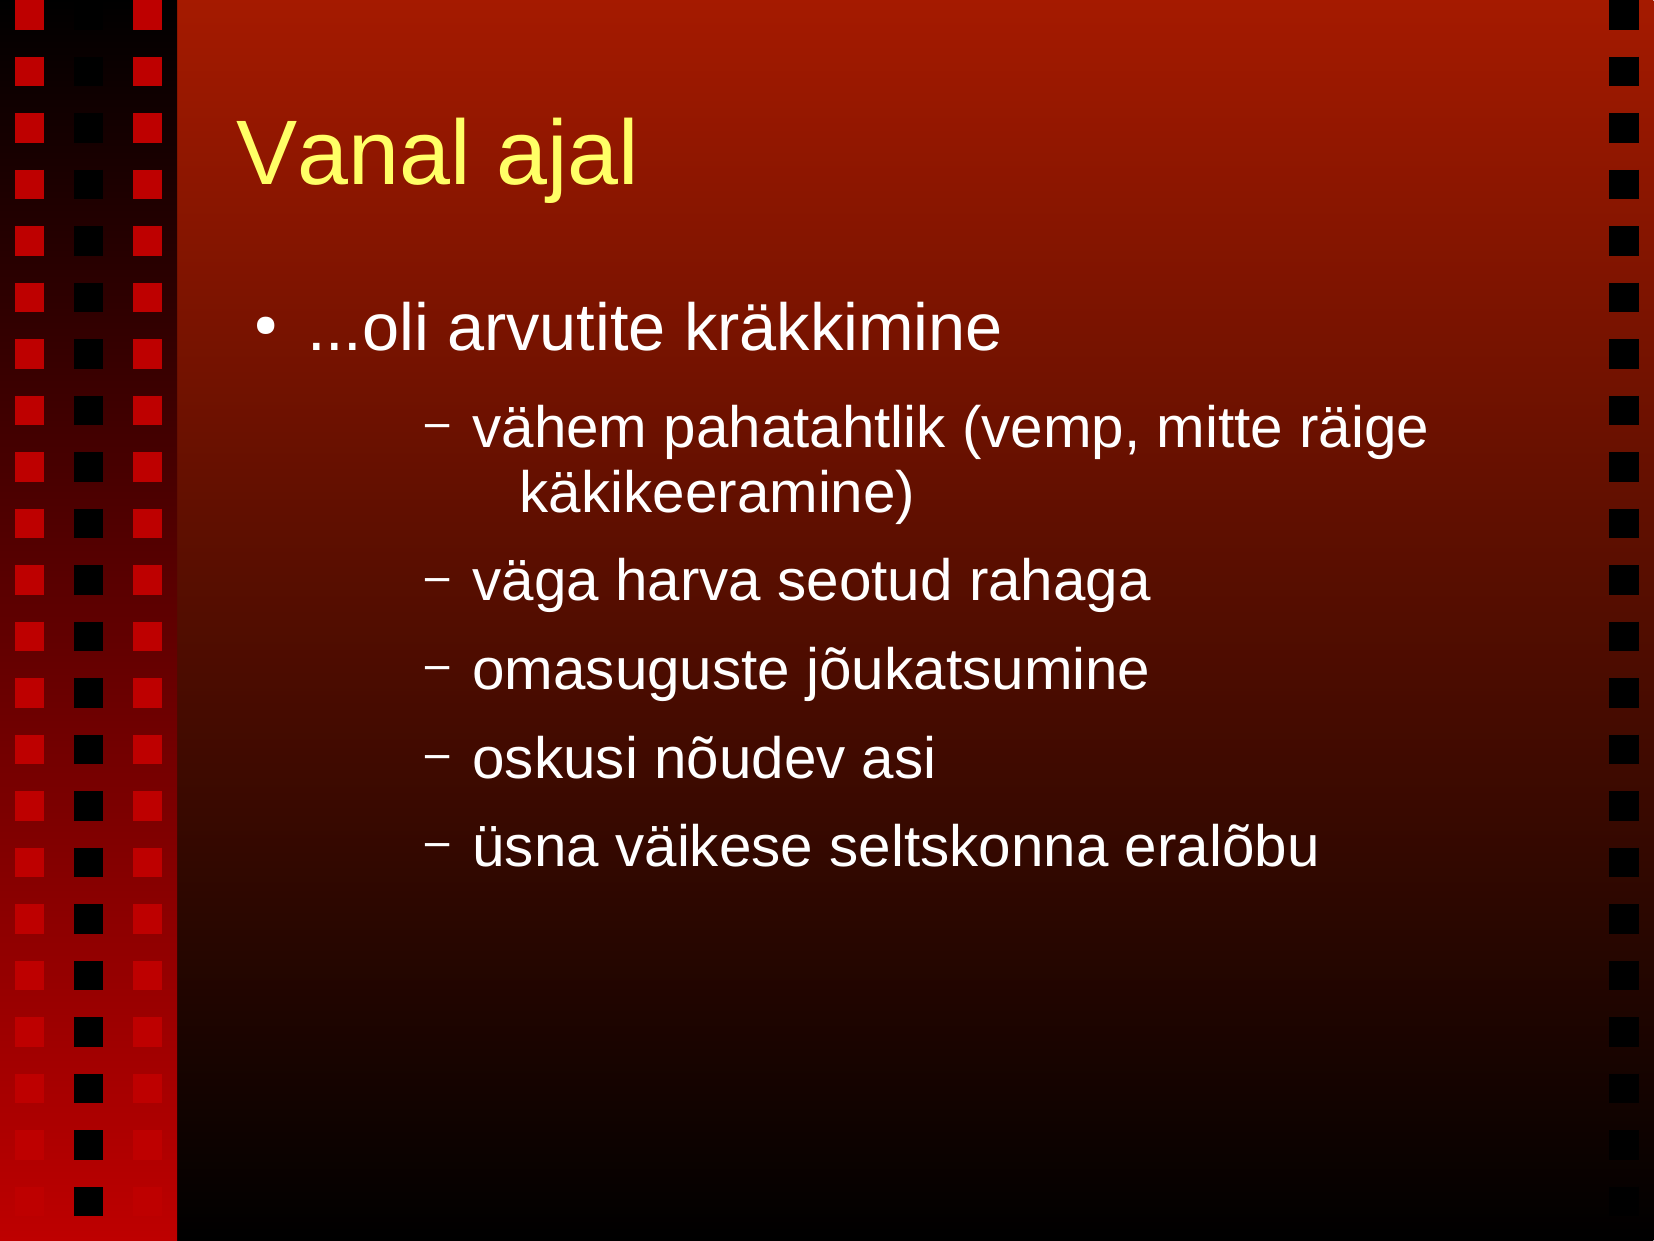

# Vanal ajal
...oli arvutite kräkkimine
vähem pahatahtlik (vemp, mitte räige käkikeeramine)
väga harva seotud rahaga
omasuguste jõukatsumine
oskusi nõudev asi
üsna väikese seltskonna eralõbu